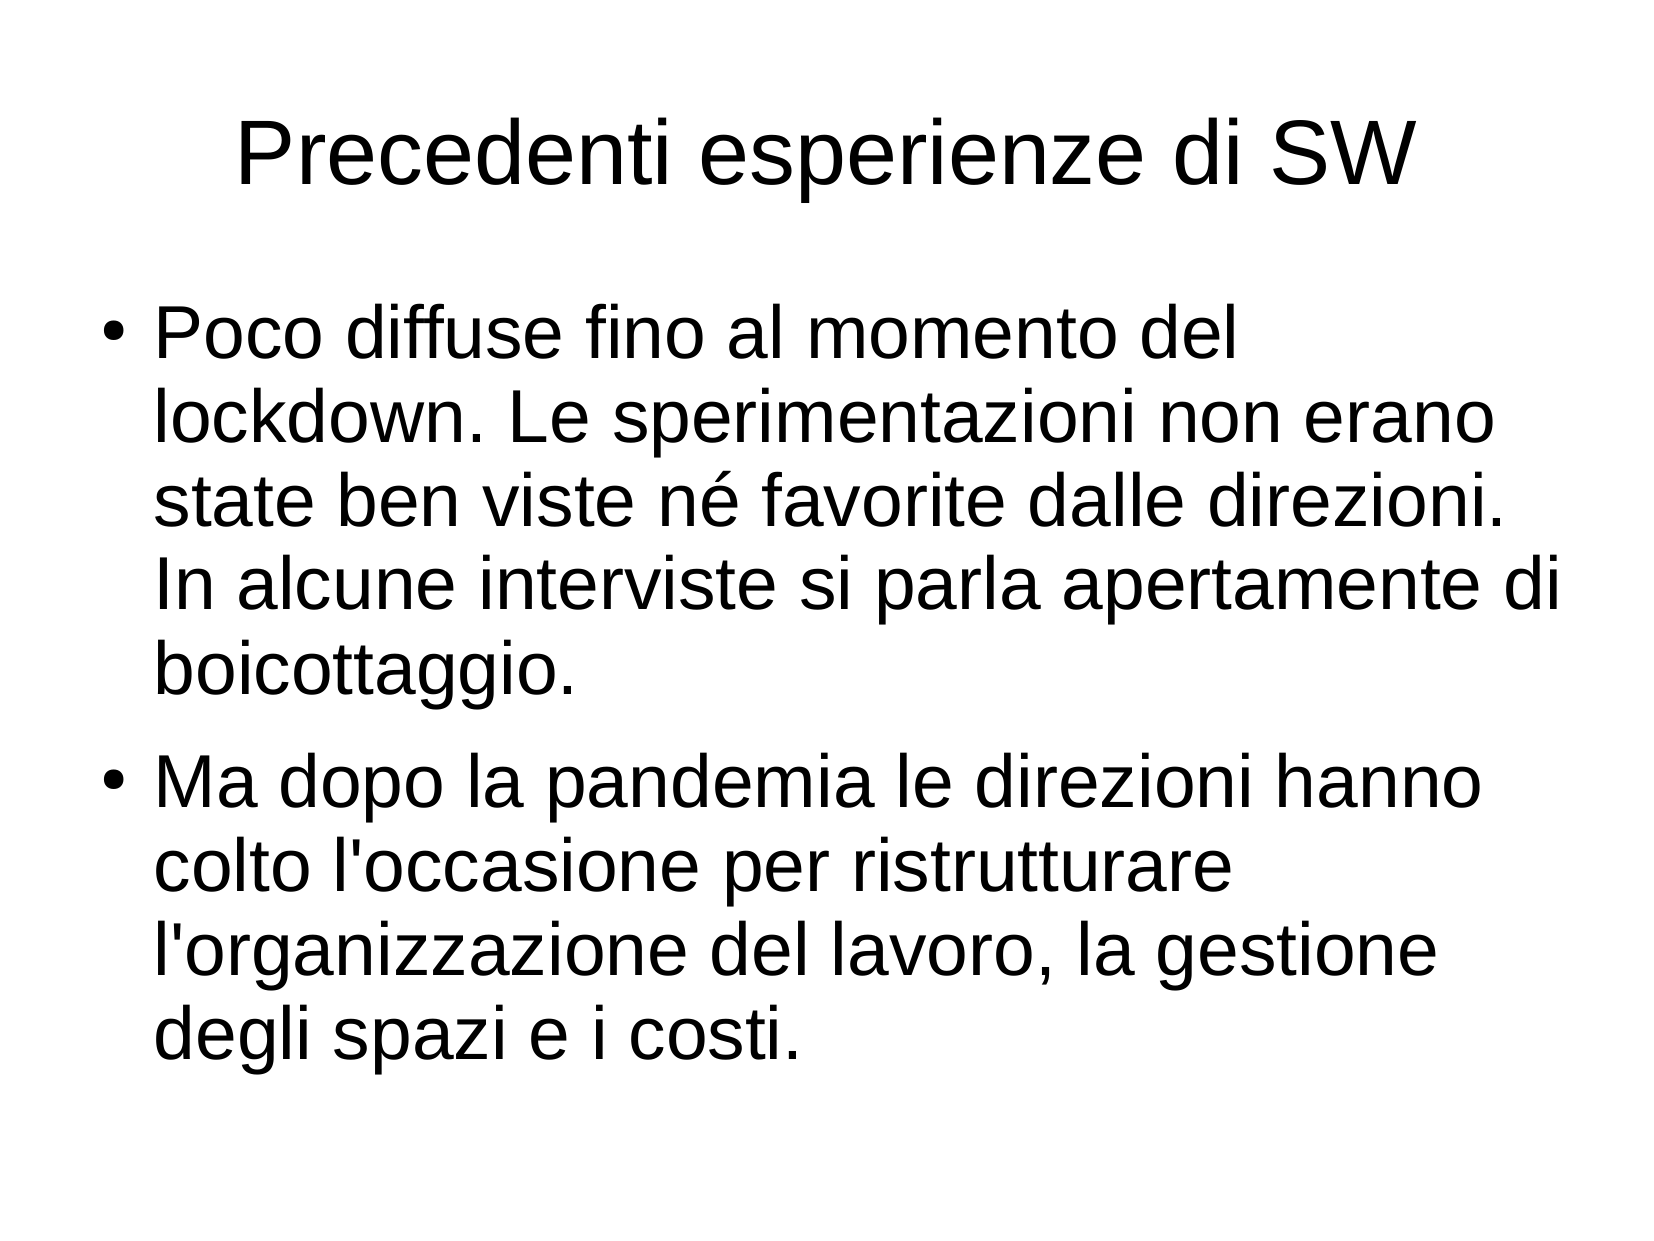

# Precedenti esperienze di SW
Poco diffuse fino al momento del lockdown. Le sperimentazioni non erano state ben viste né favorite dalle direzioni. In alcune interviste si parla apertamente di boicottaggio.
Ma dopo la pandemia le direzioni hanno colto l'occasione per ristrutturare l'organizzazione del lavoro, la gestione degli spazi e i costi.